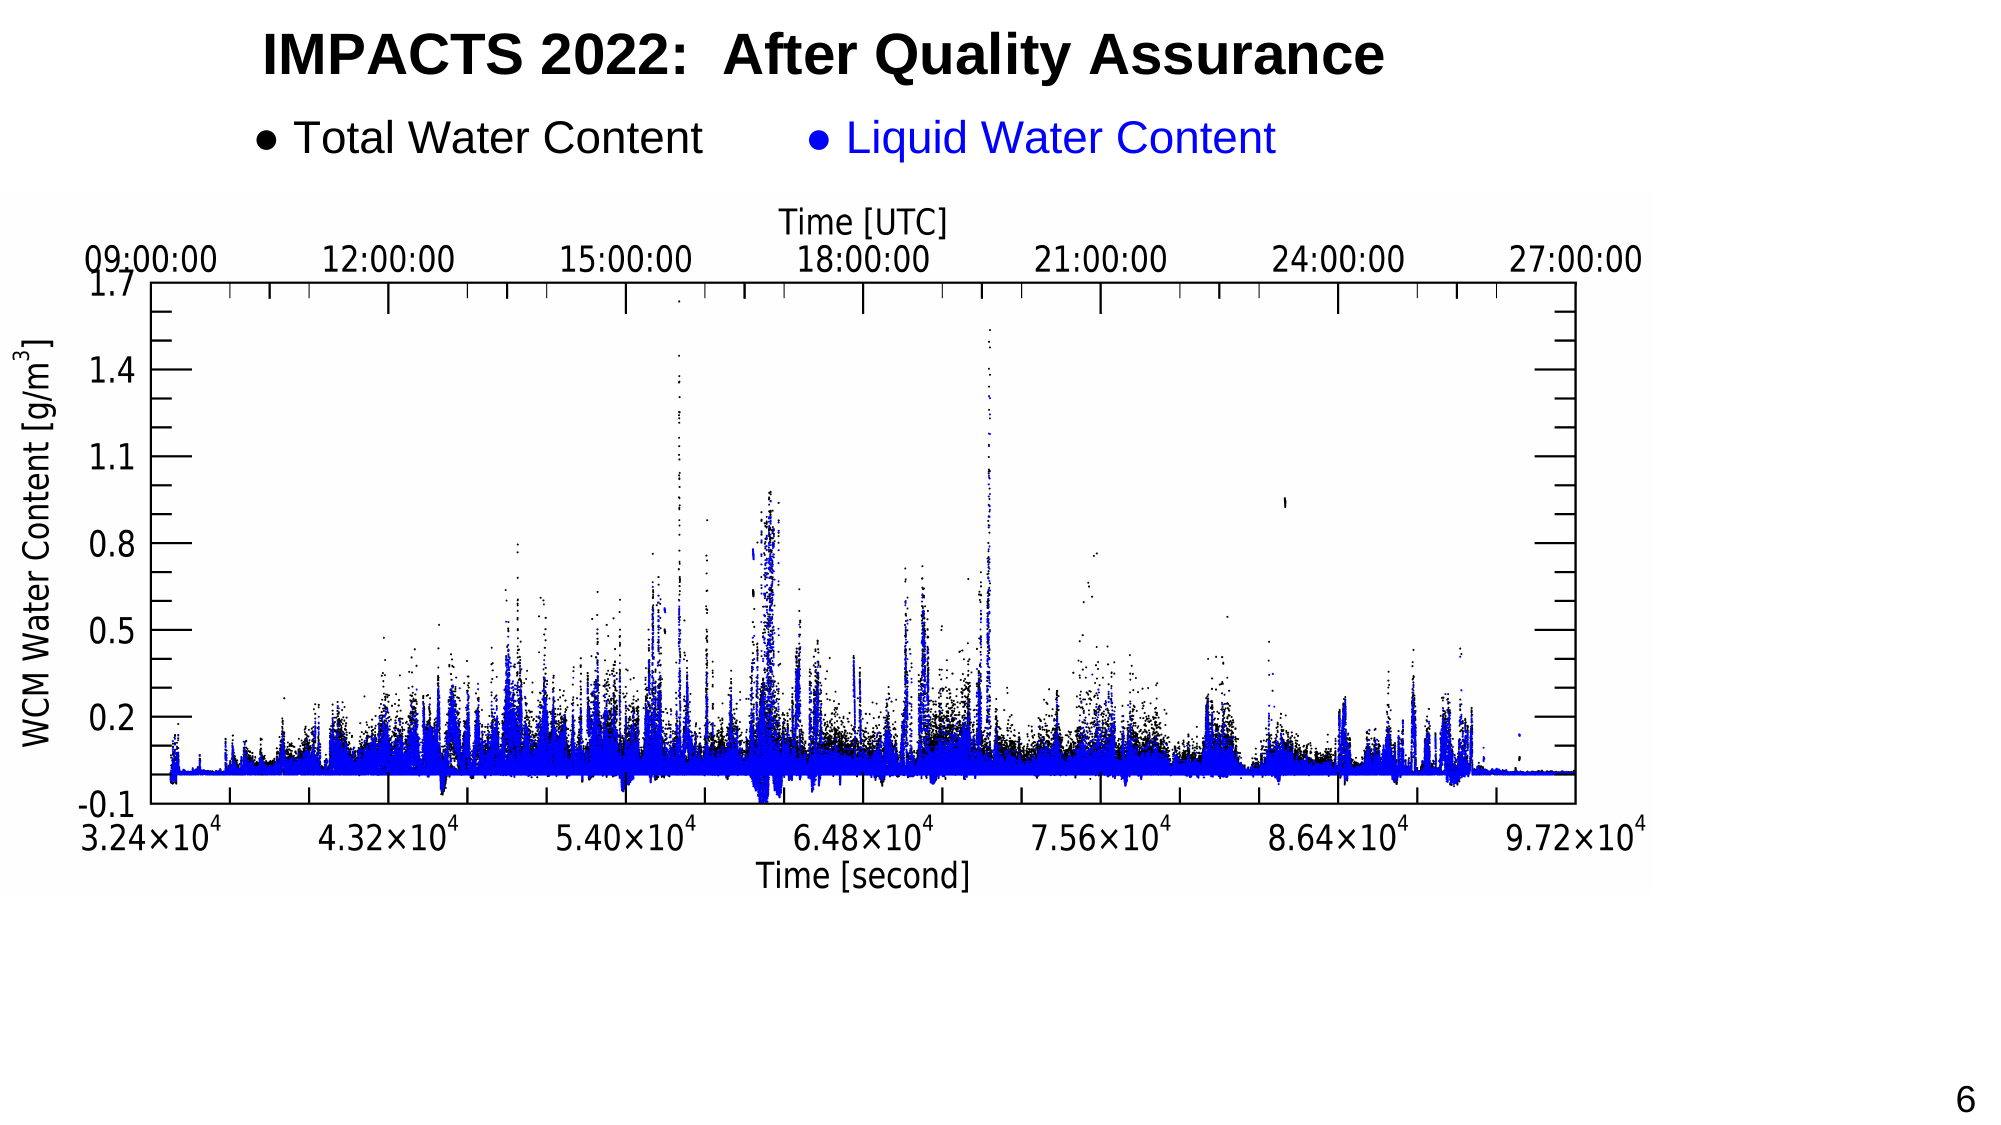

IMPACTS 2022: After Quality Assurance
 ● Total Water Content ● Liquid Water Content